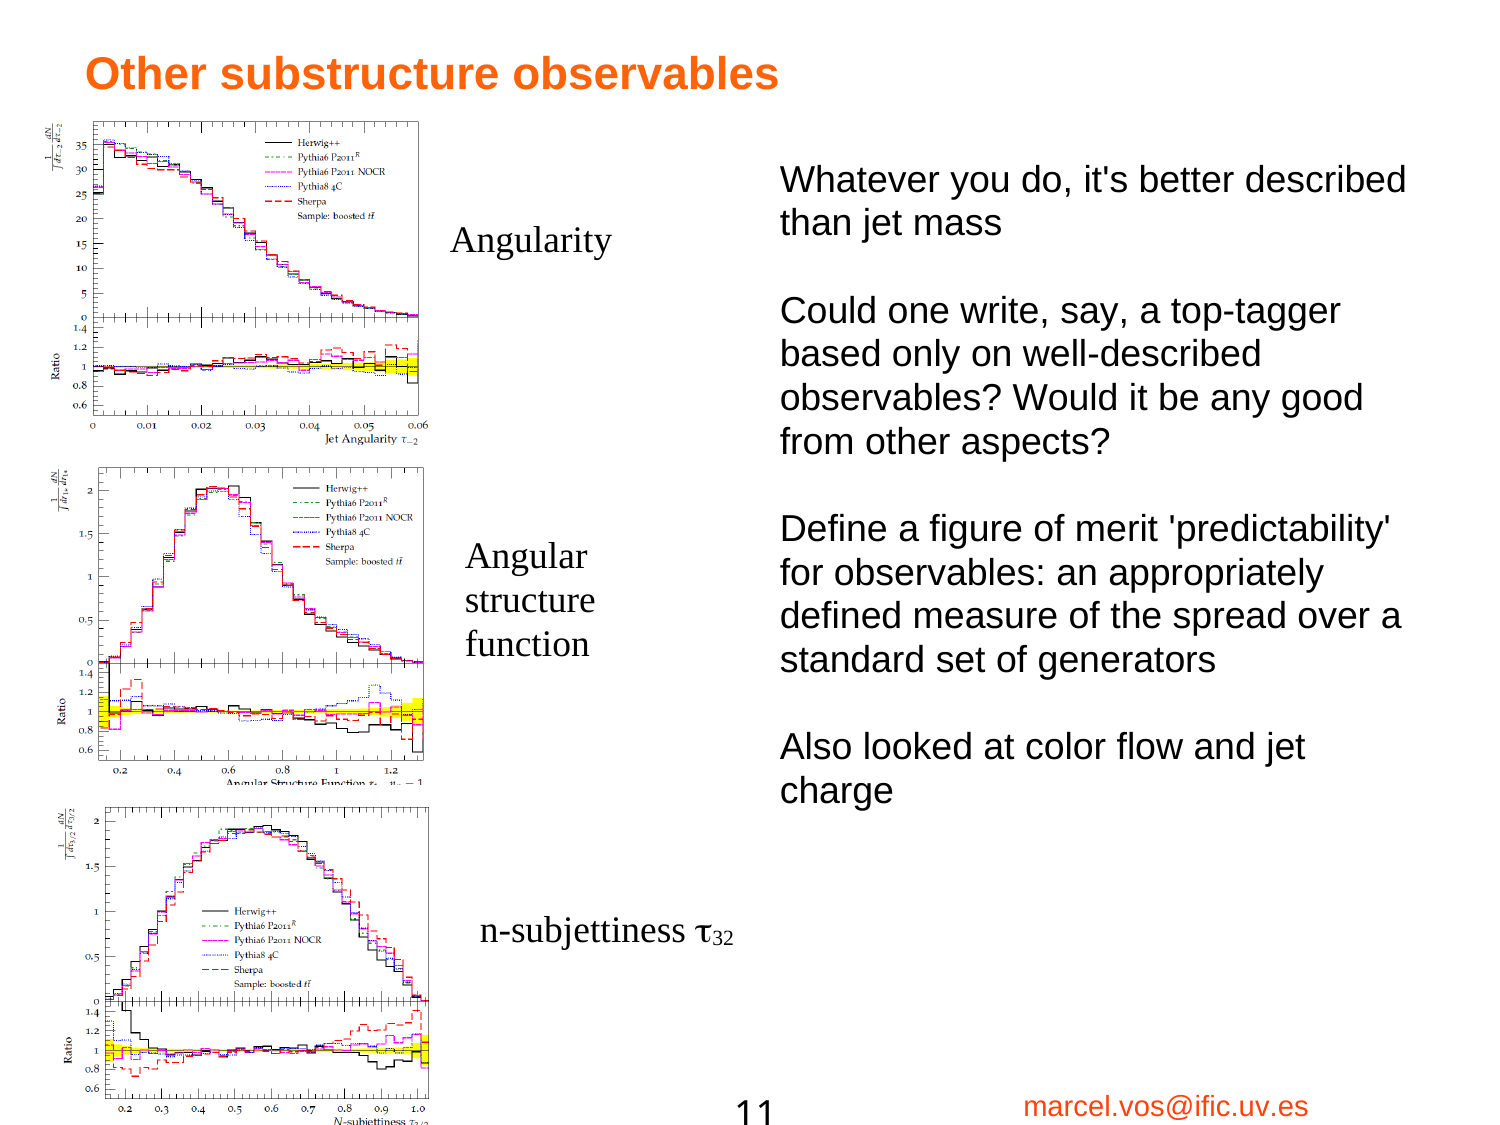

# Other substructure observables
Whatever you do, it's better described than jet mass
Could one write, say, a top-tagger based only on well-described observables? Would it be any good from other aspects?
Define a figure of merit 'predictability' for observables: an appropriately defined measure of the spread over a standard set of generators
Also looked at color flow and jet charge
Angularity
Angular
structure
function
n-subjettiness t32
11
Marcel.Vos@ific.uv.es